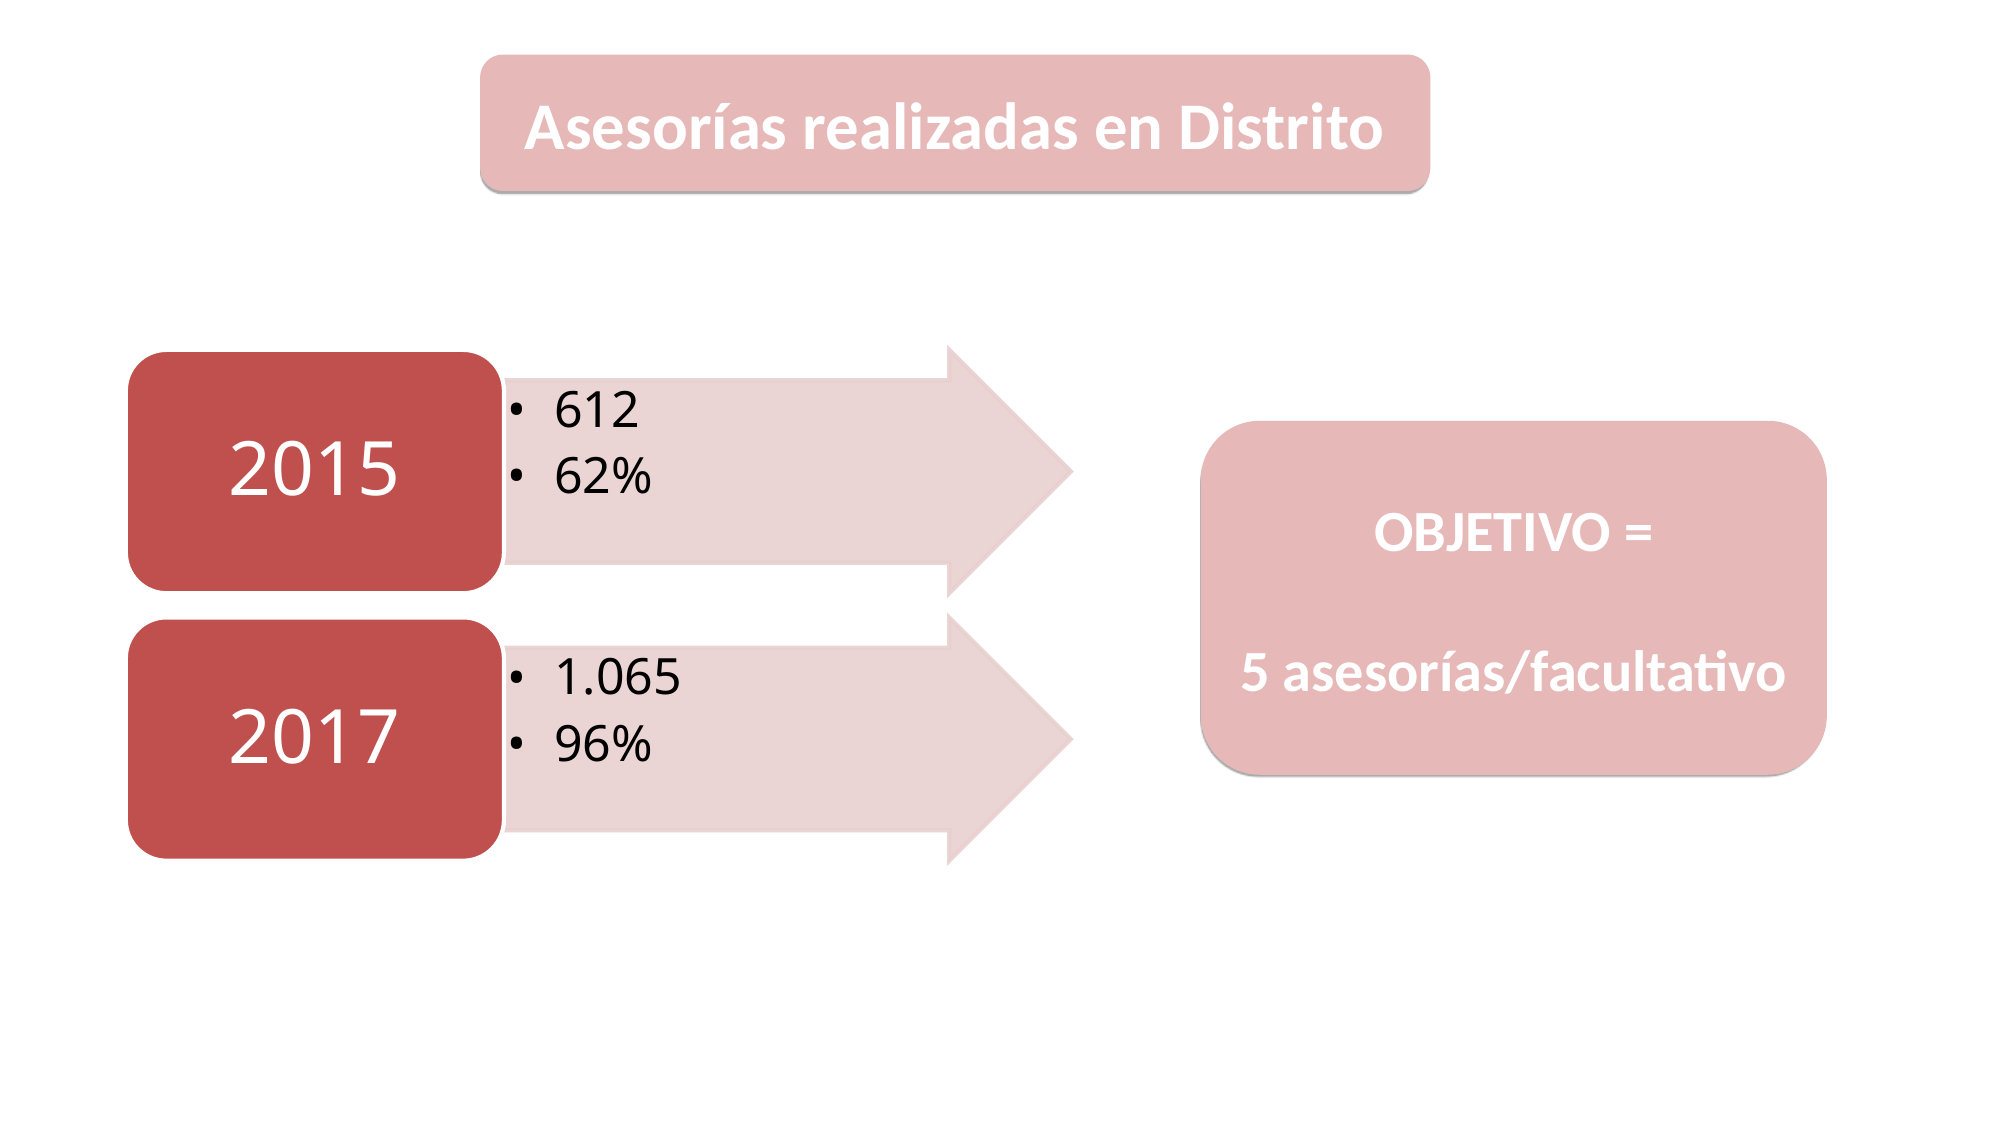

Asesorías realizadas en Distrito
2015
612
62%
2017
1.065
96%
OBJETIVO =
5 asesorías/facultativo